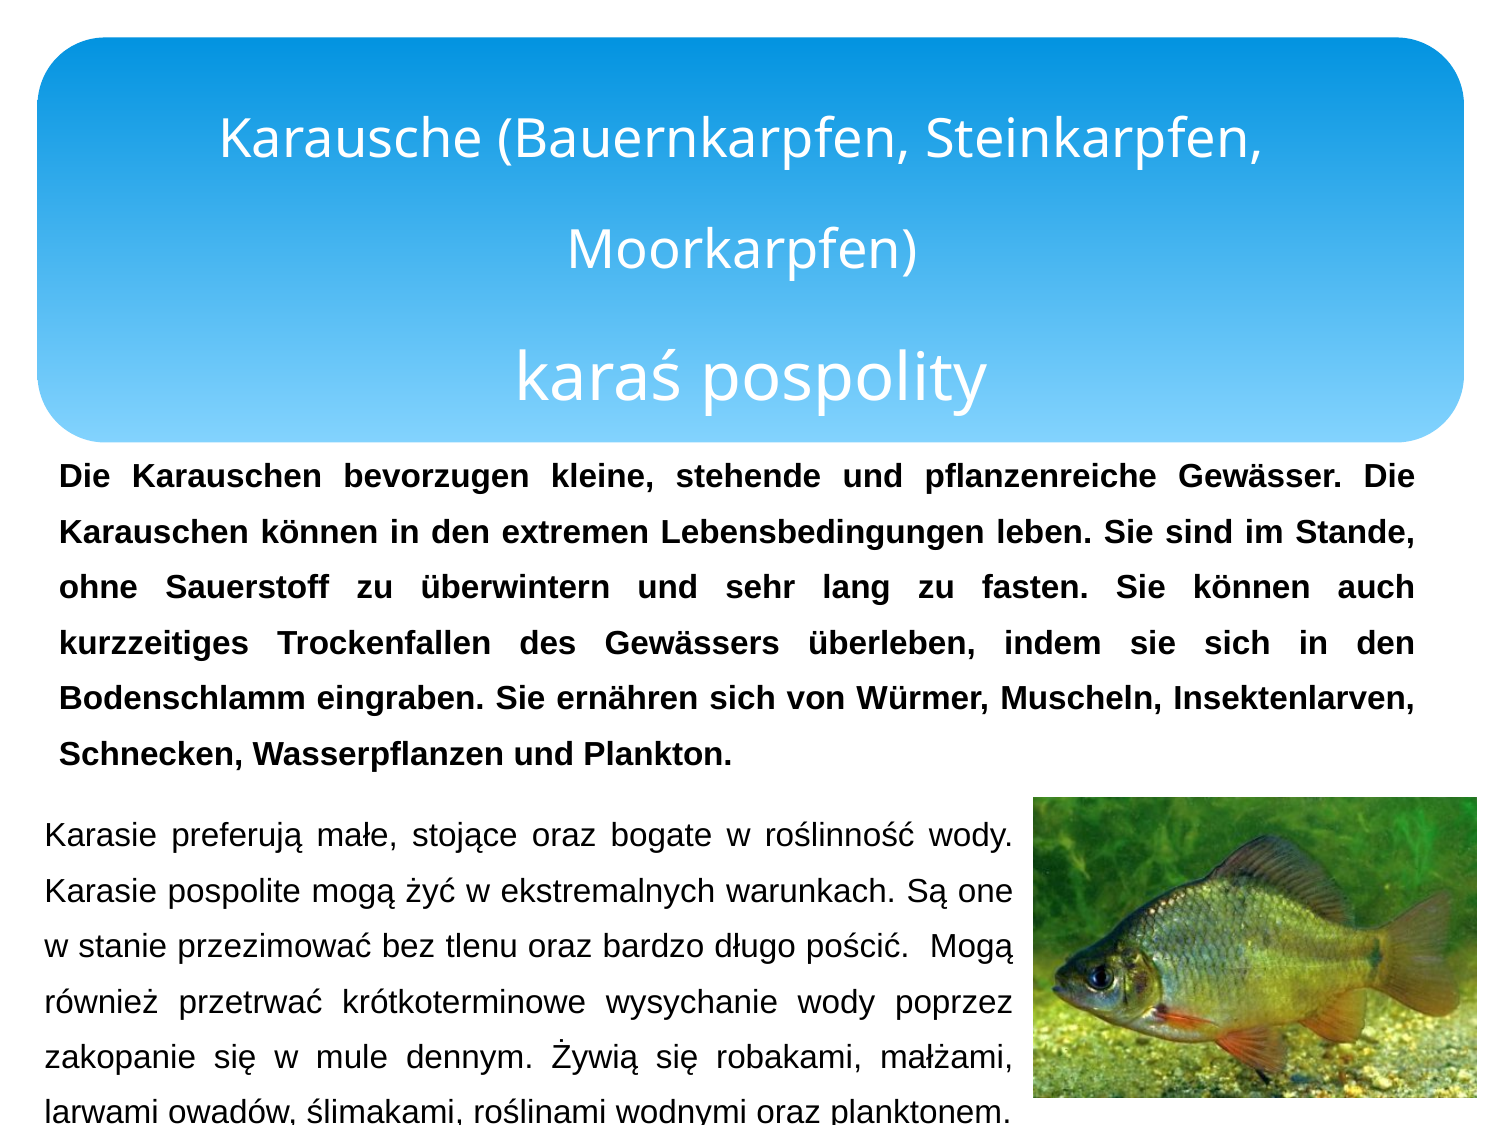

# Karausche (Bauernkarpfen, Steinkarpfen, Moorkarpfen) karaś pospolity
Die Karauschen bevorzugen kleine, stehende und pflanzenreiche Gewässer. Die Karauschen können in den extremen Lebensbedingungen leben. Sie sind im Stande, ohne Sauerstoff zu überwintern und sehr lang zu fasten. Sie können auch kurzzeitiges Trockenfallen des Gewässers überleben, indem sie sich in den Bodenschlamm eingraben. Sie ernähren sich von Würmer, Muscheln, Insektenlarven, Schnecken, Wasserpflanzen und Plankton.
Karasie preferują małe, stojące oraz bogate w roślinność wody. Karasie pospolite mogą żyć w ekstremalnych warunkach. Są one w stanie przezimować bez tlenu oraz bardzo długo pościć. Mogą również przetrwać krótkoterminowe wysychanie wody poprzez zakopanie się w mule dennym. Żywią się robakami, małżami, larwami owadów, ślimakami, roślinami wodnymi oraz planktonem.